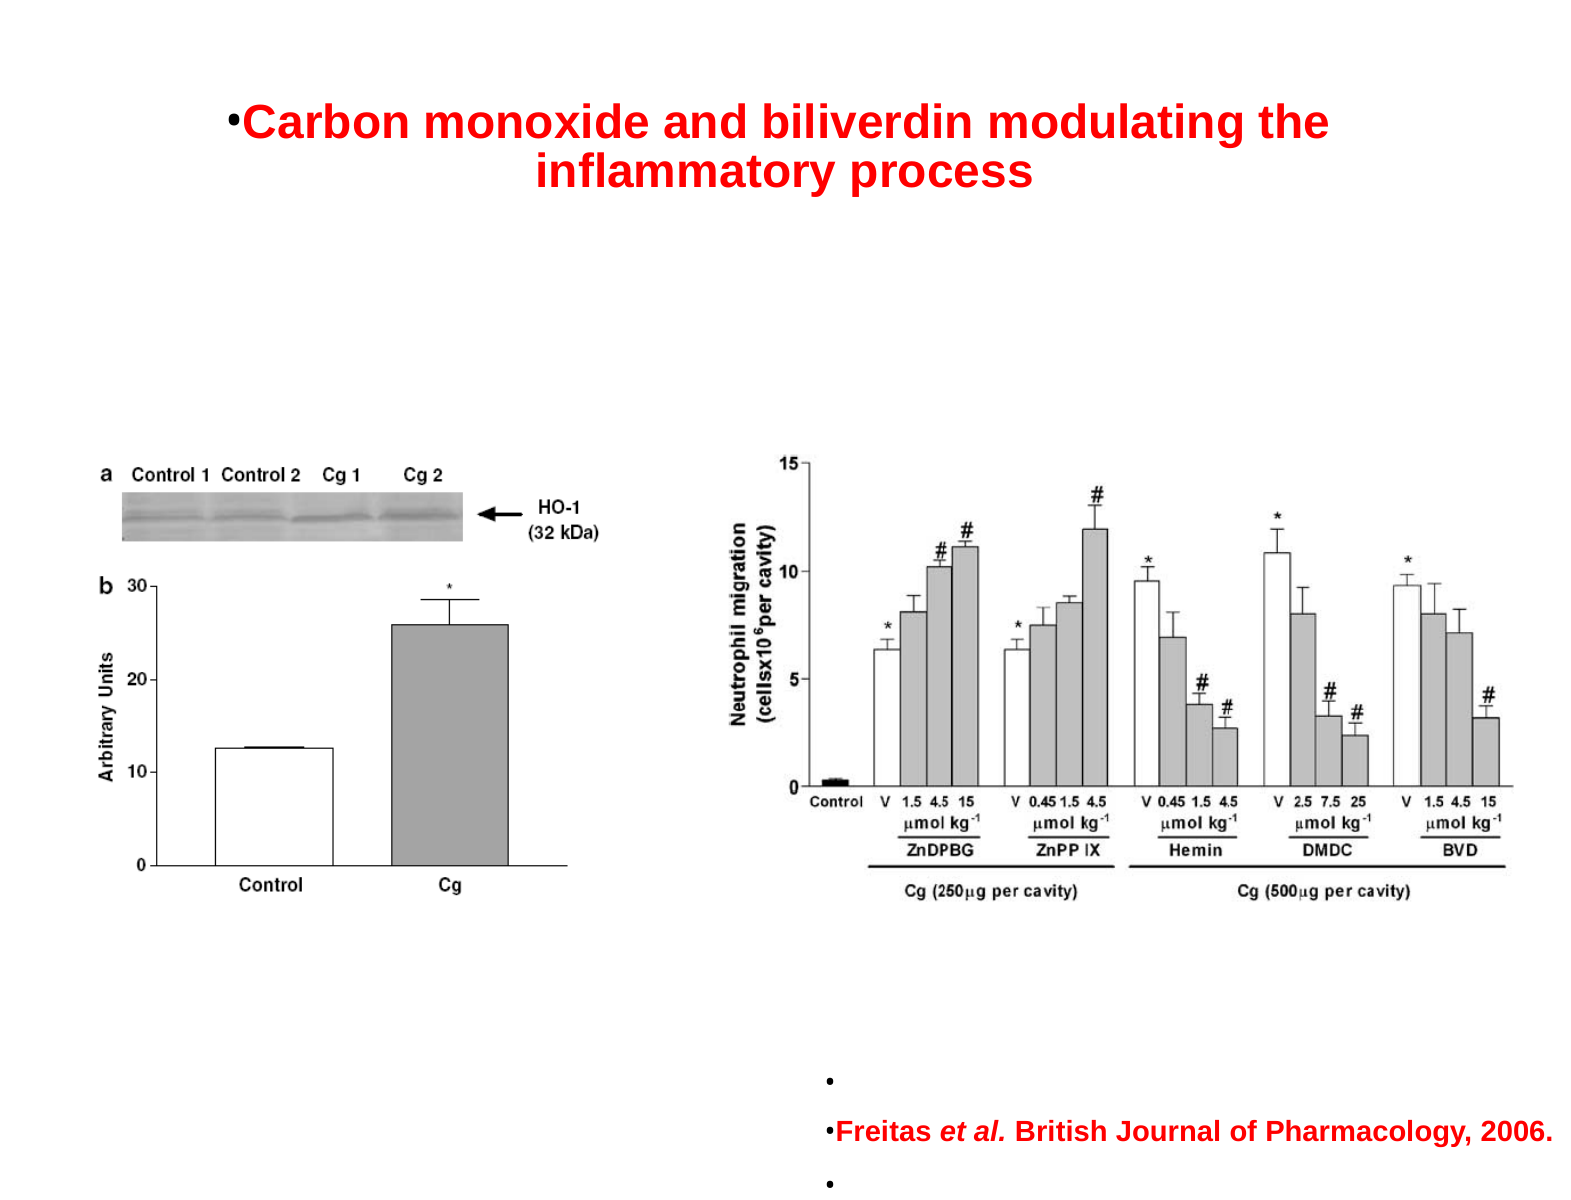

Carbon monoxide and biliverdin modulating the
inflammatory process
Freitas et al. British Journal of Pharmacology, 2006.